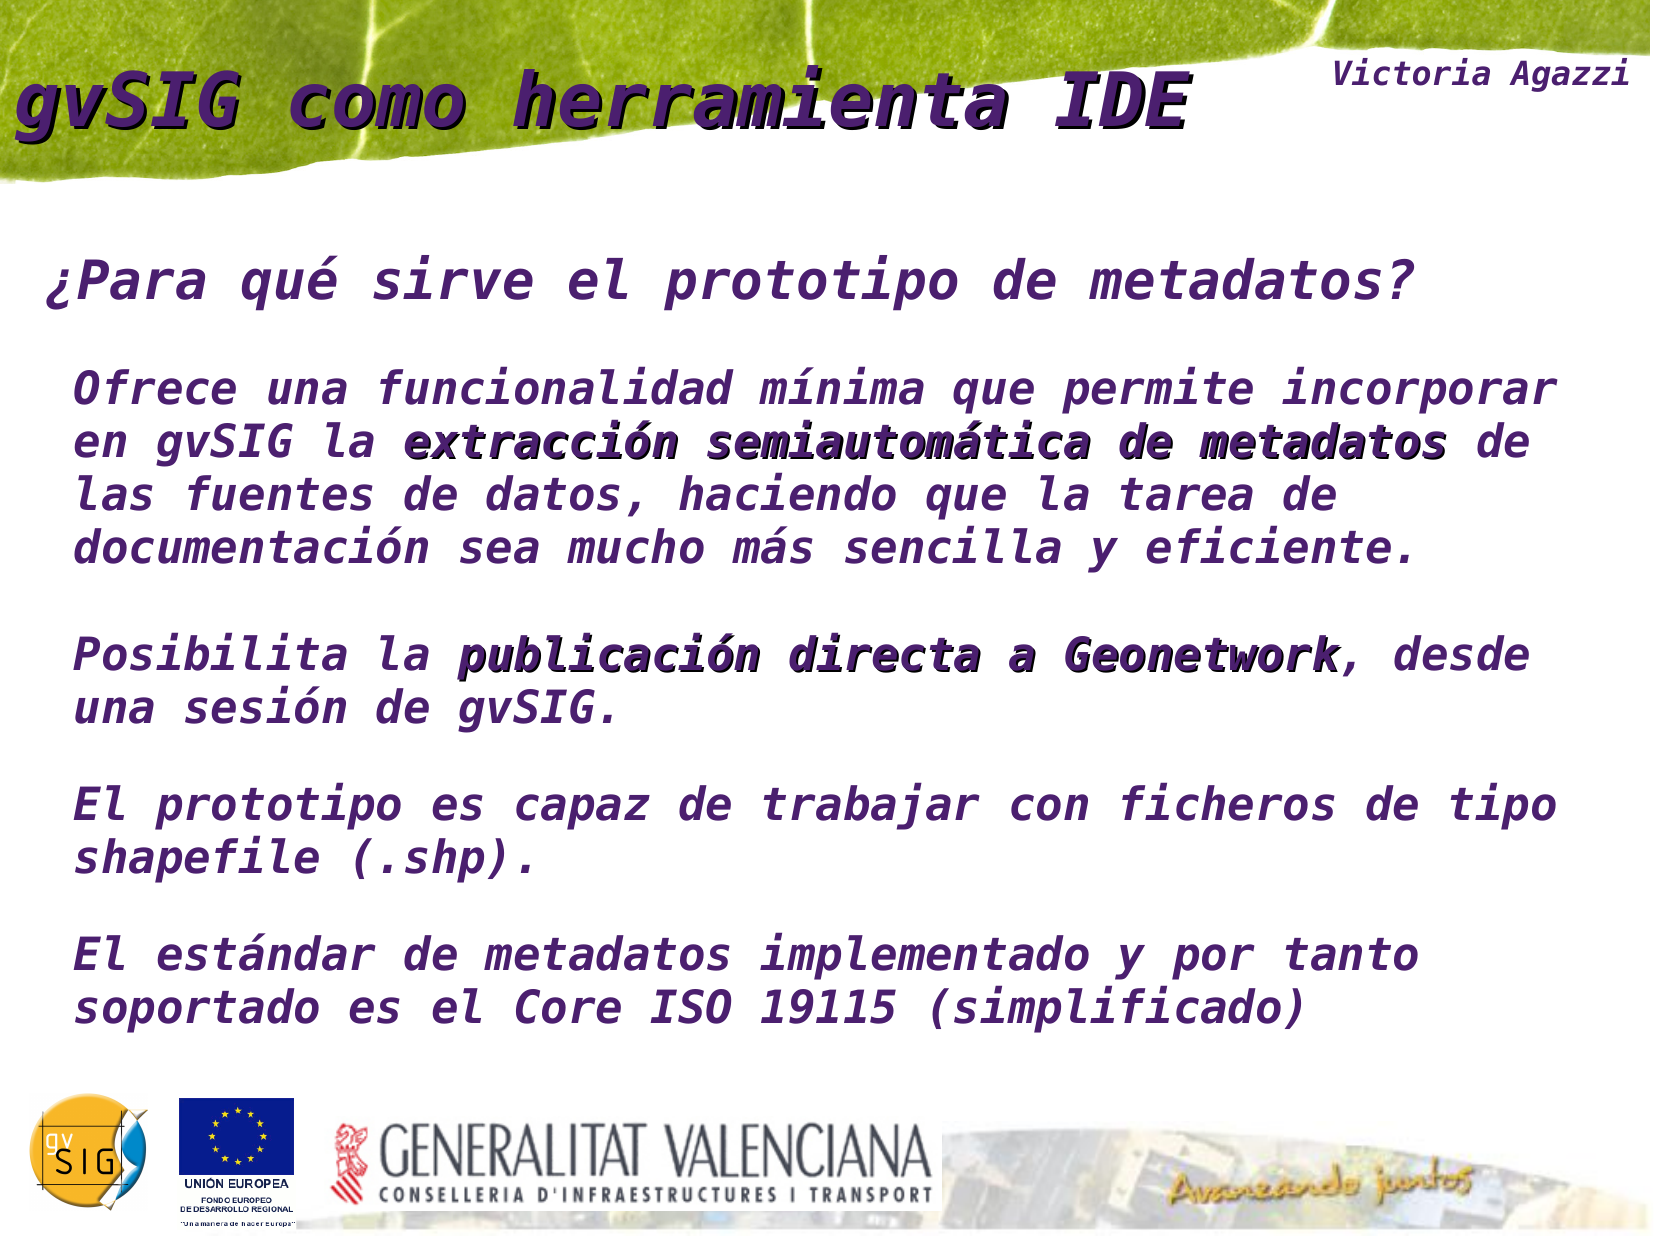

gvSIG como herramienta IDE
Victoria Agazzi
¿Para qué sirve el prototipo de metadatos?
Ofrece una funcionalidad mínima que permite incorporar en gvSIG la extracción semiautomática de metadatos de las fuentes de datos, haciendo que la tarea de documentación sea mucho más sencilla y eficiente.
Posibilita la publicación directa a Geonetwork, desde una sesión de gvSIG.
El prototipo es capaz de trabajar con ficheros de tipo shapefile (.shp).
El estándar de metadatos implementado y por tanto soportado es el Core ISO 19115 (simplificado)